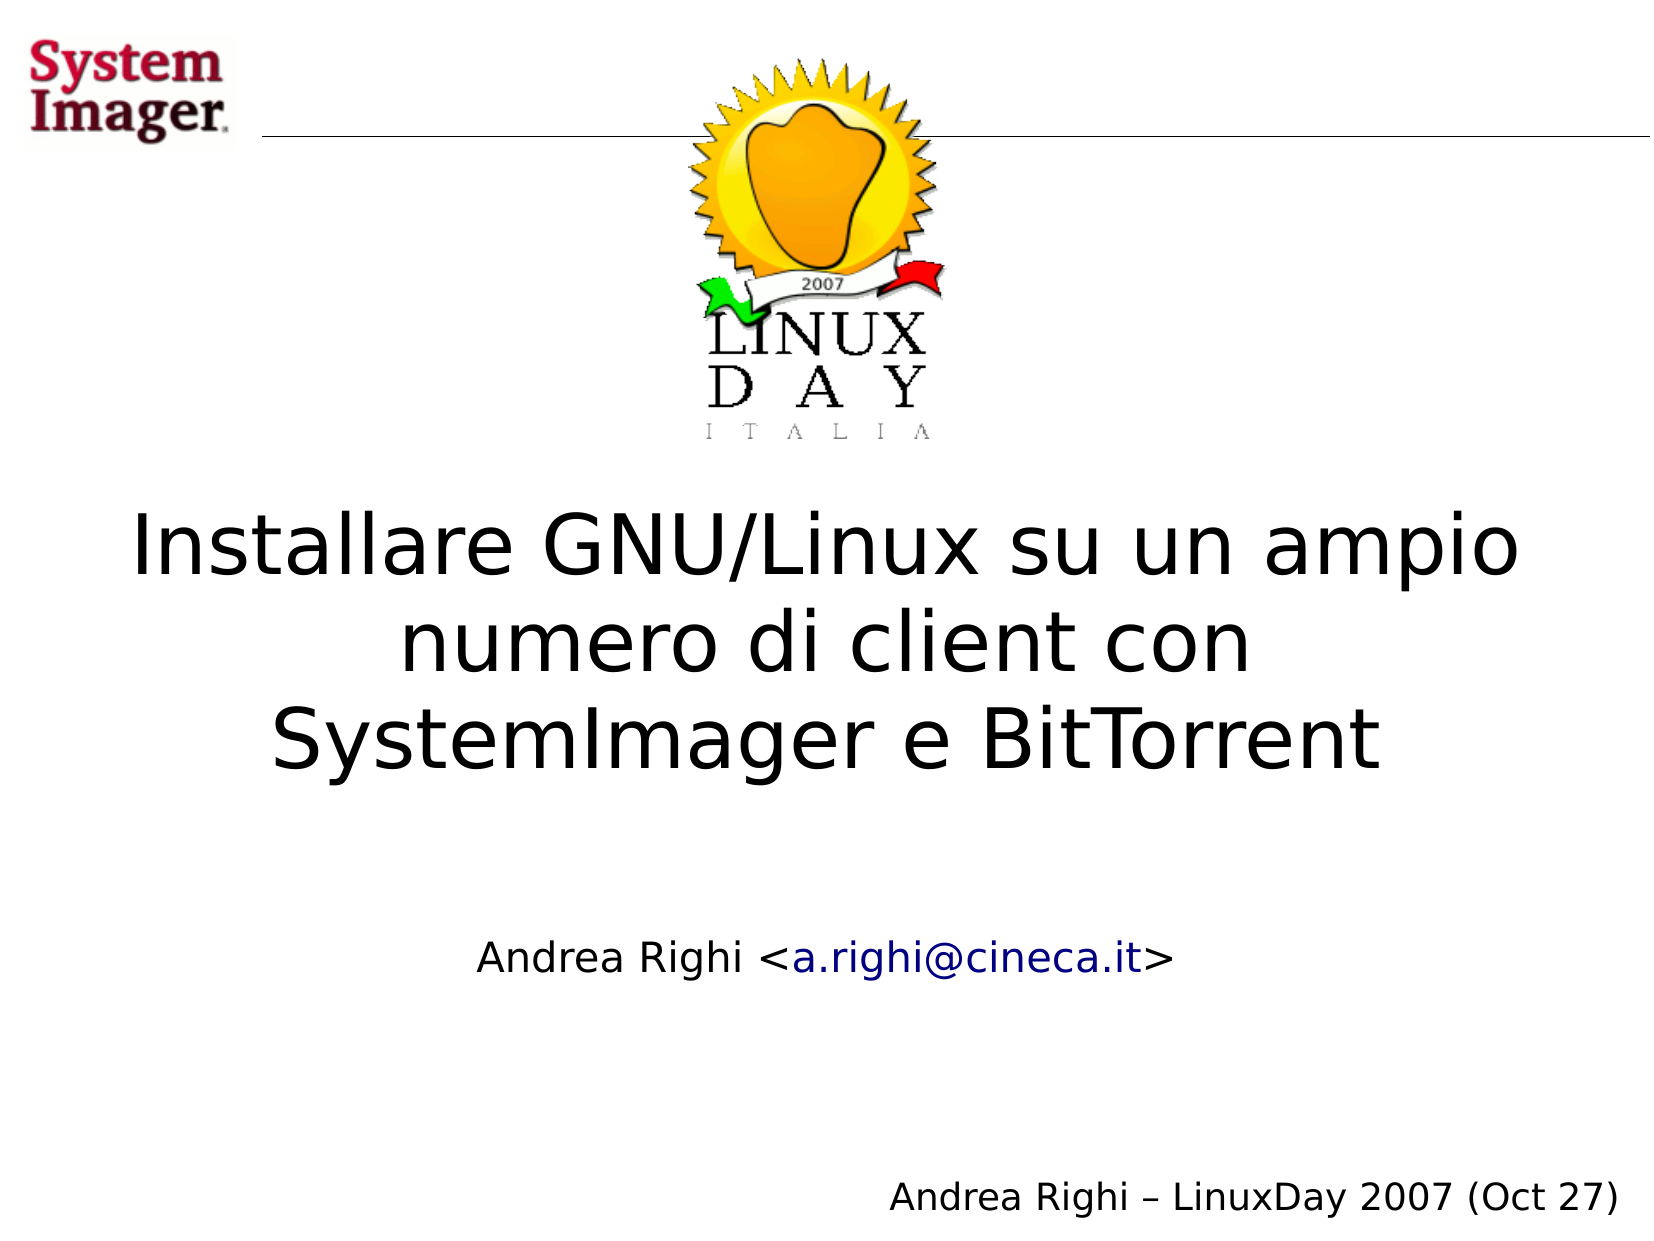

# Installare GNU/Linux su un ampio numero di client con SystemImager e BitTorrent
Andrea Righi <a.righi@cineca.it>